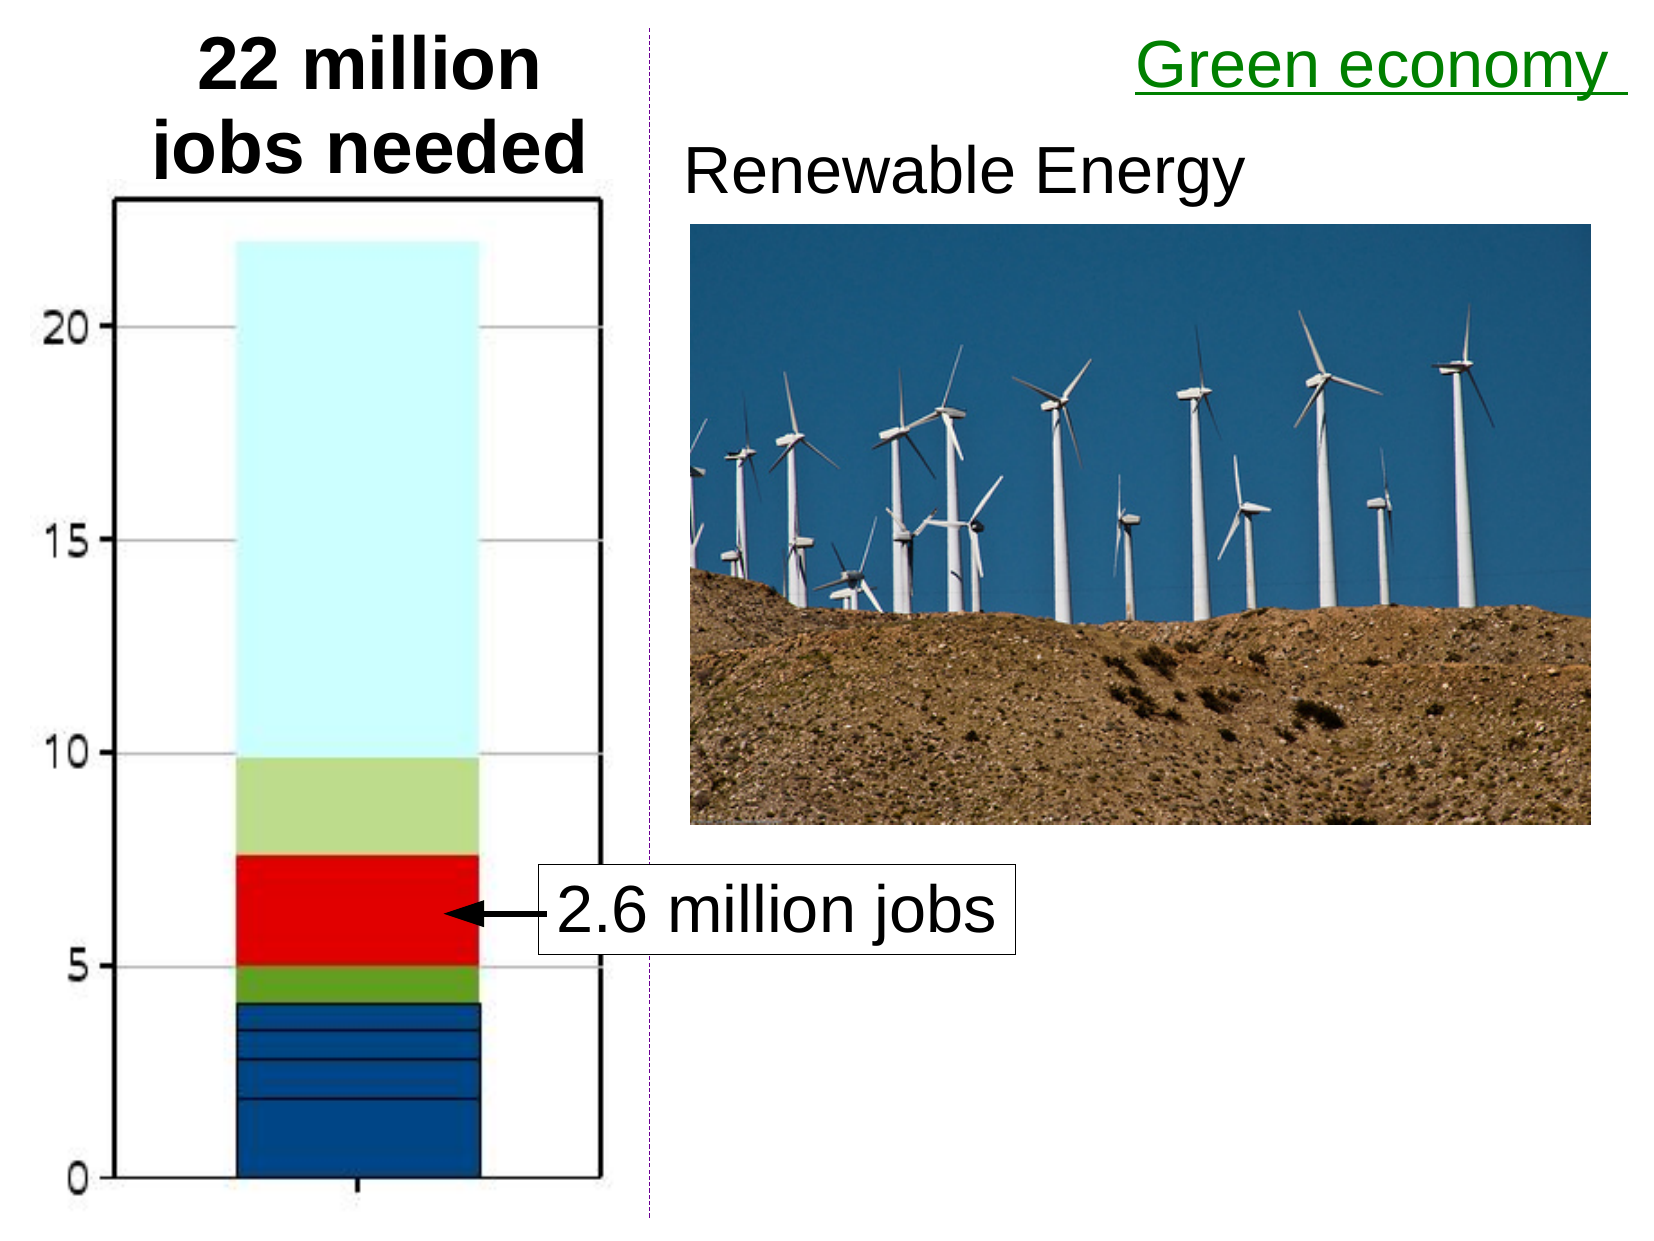

22 million
jobs needed
Green economy
Renewable Energy
2.6 million jobs